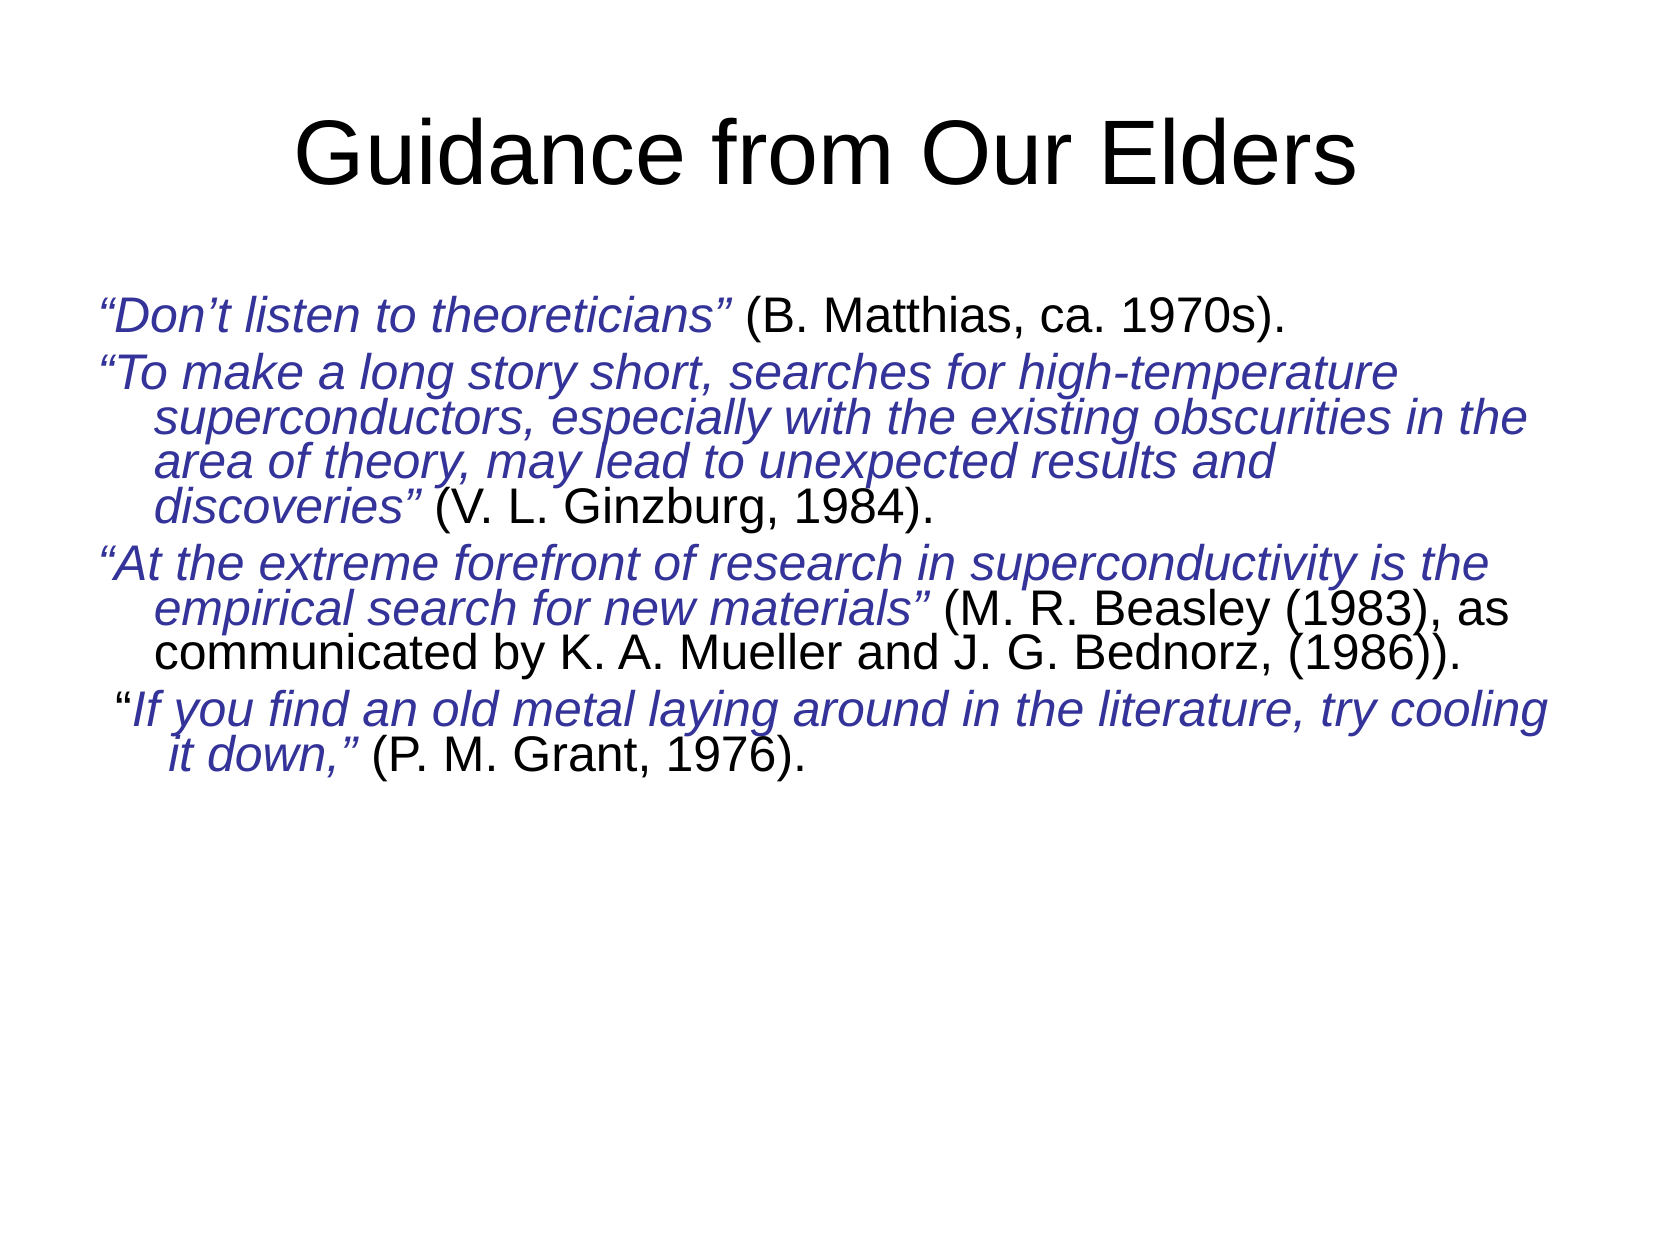

# Guidance from Our Elders
“Don’t listen to theoreticians” (B. Matthias, ca. 1970s).
“To make a long story short, searches for high-temperature superconductors, especially with the existing obscurities in the area of theory, may lead to unexpected results and discoveries” (V. L. Ginzburg, 1984).
“At the extreme forefront of research in superconductivity is the empirical search for new materials” (M. R. Beasley (1983), as communicated by K. A. Mueller and J. G. Bednorz, (1986)).
“If you find an old metal laying around in the literature, try cooling it down,” (P. M. Grant, 1976).